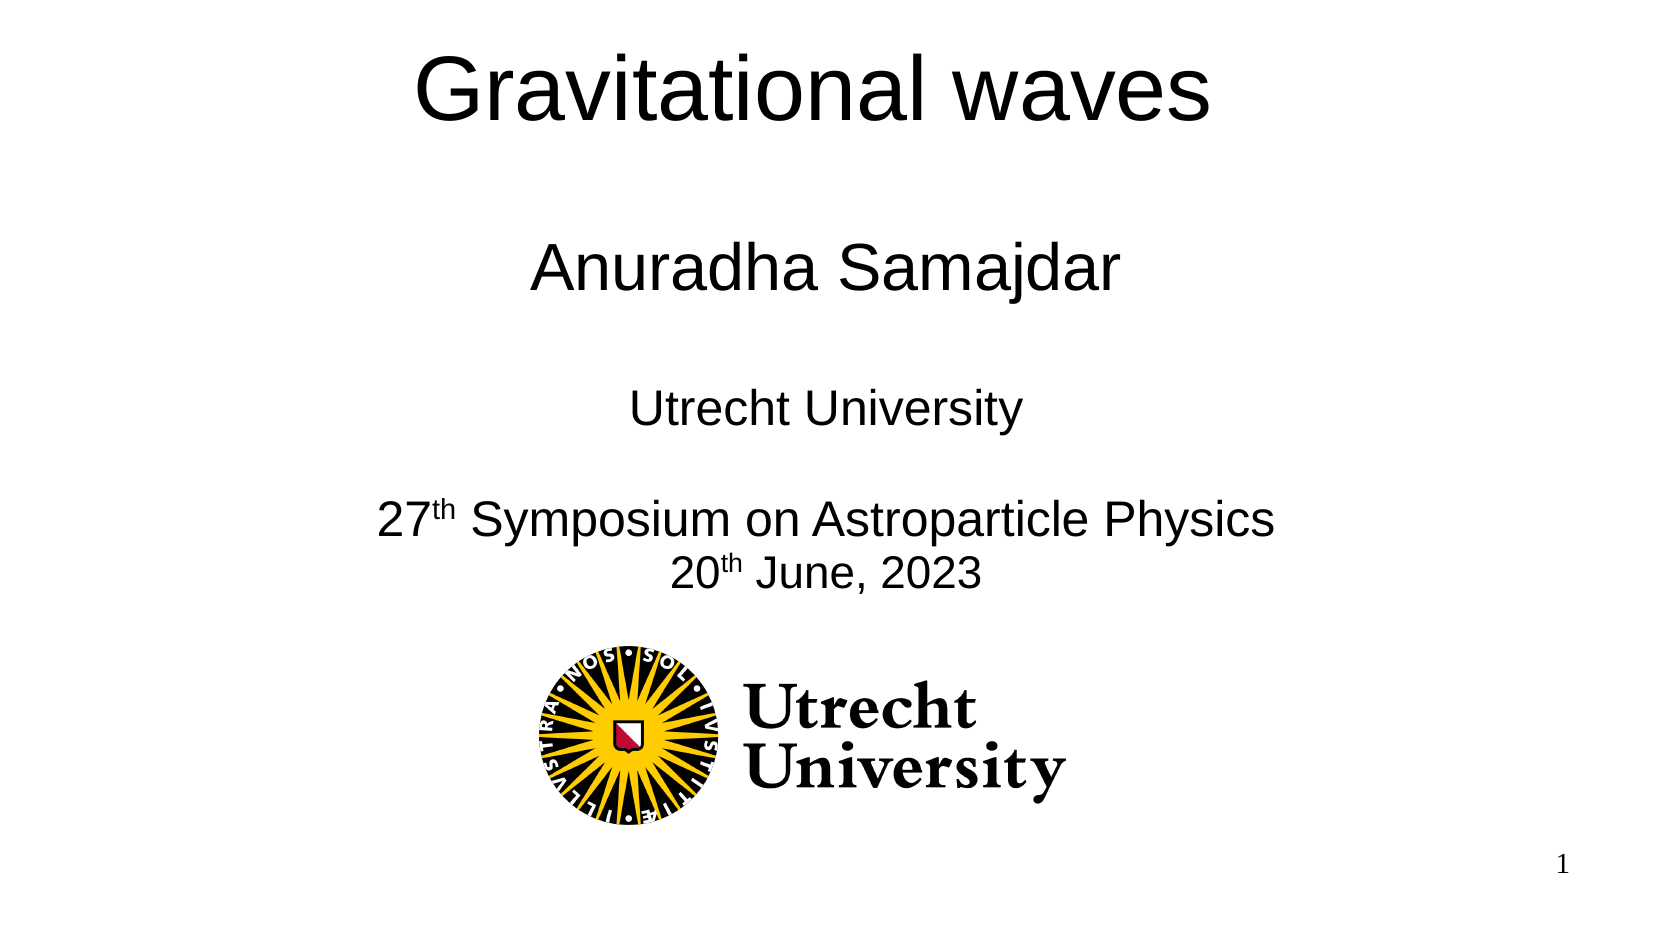

# Gravitational waves
Anuradha Samajdar
Utrecht University
27th Symposium on Astroparticle Physics
20th June, 2023
1